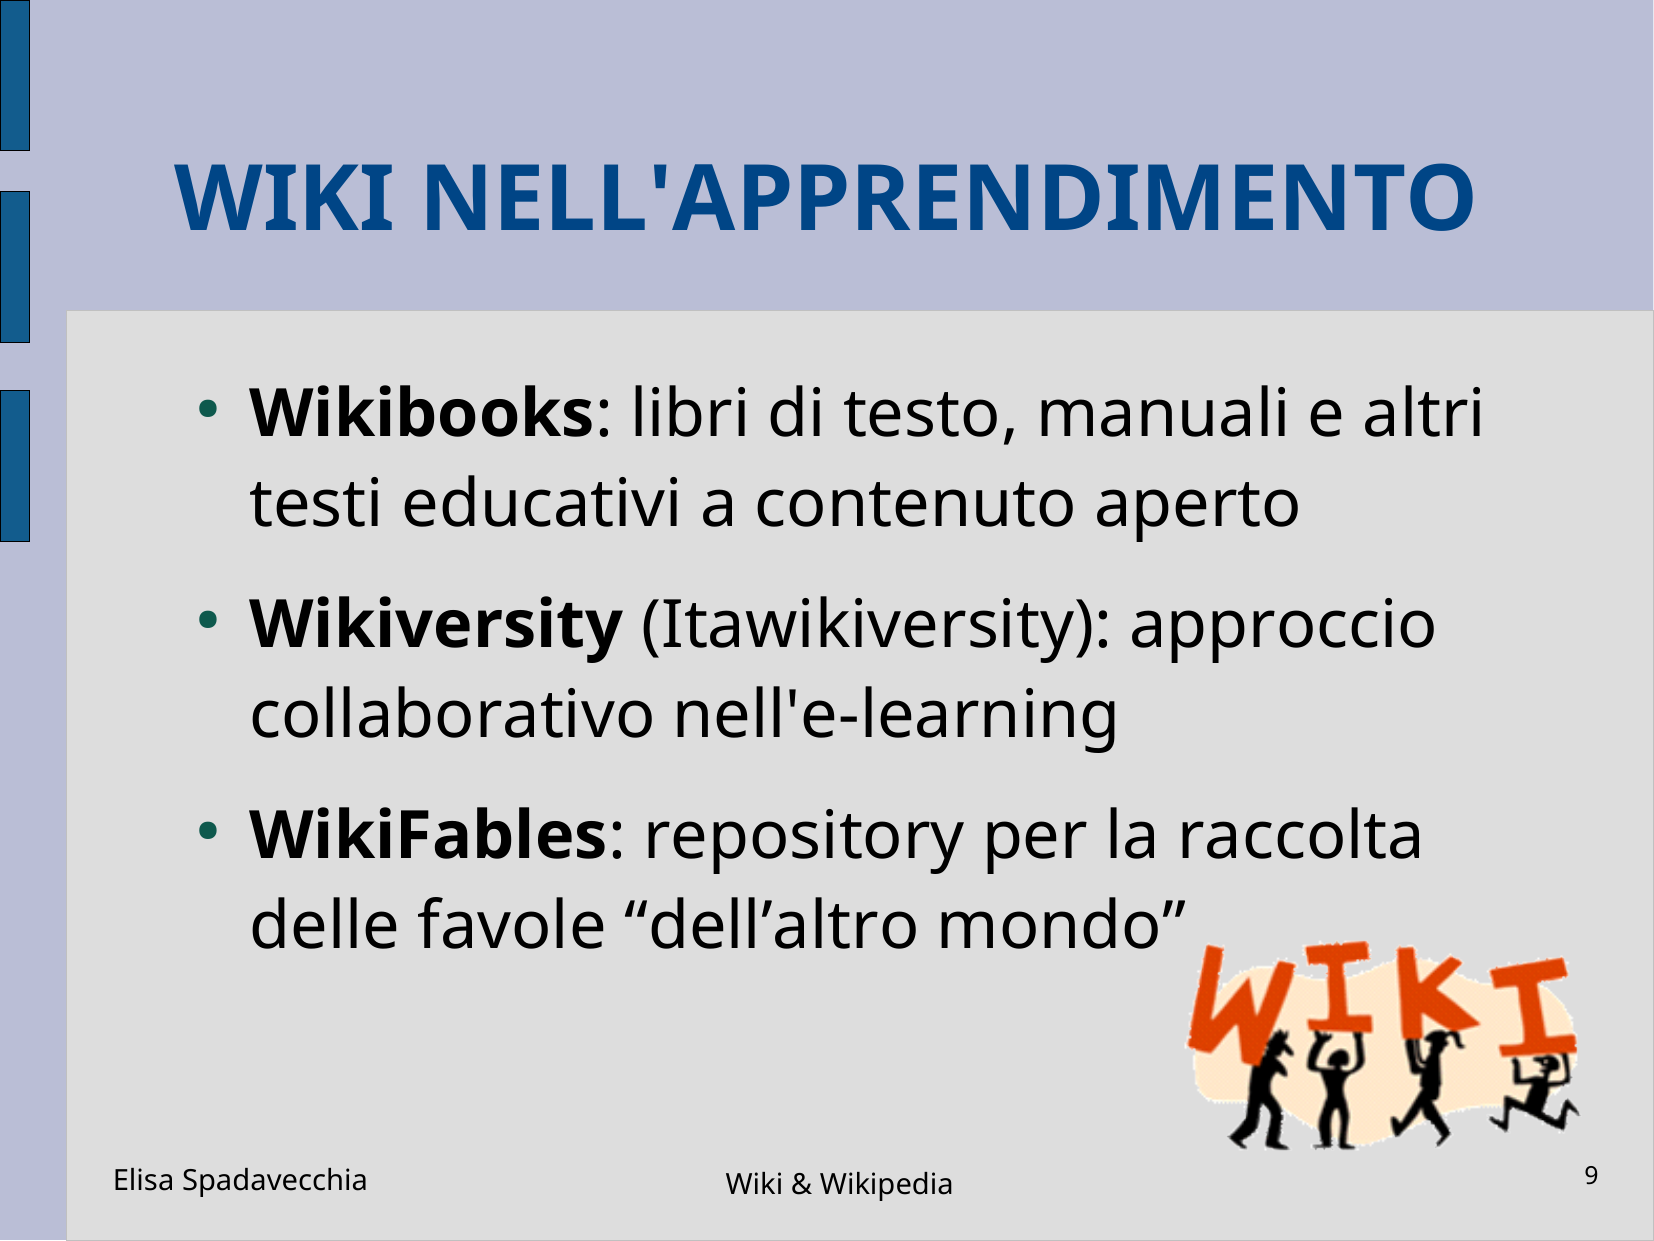

# WIKI NELL'APPRENDIMENTO
Wikibooks: libri di testo, manuali e altri testi educativi a contenuto aperto
Wikiversity (Itawikiversity): approccio collaborativo nell'e-learning
WikiFables: repository per la raccolta delle favole “dell’altro mondo”
Elisa Spadavecchia
Wiki & Wikipedia